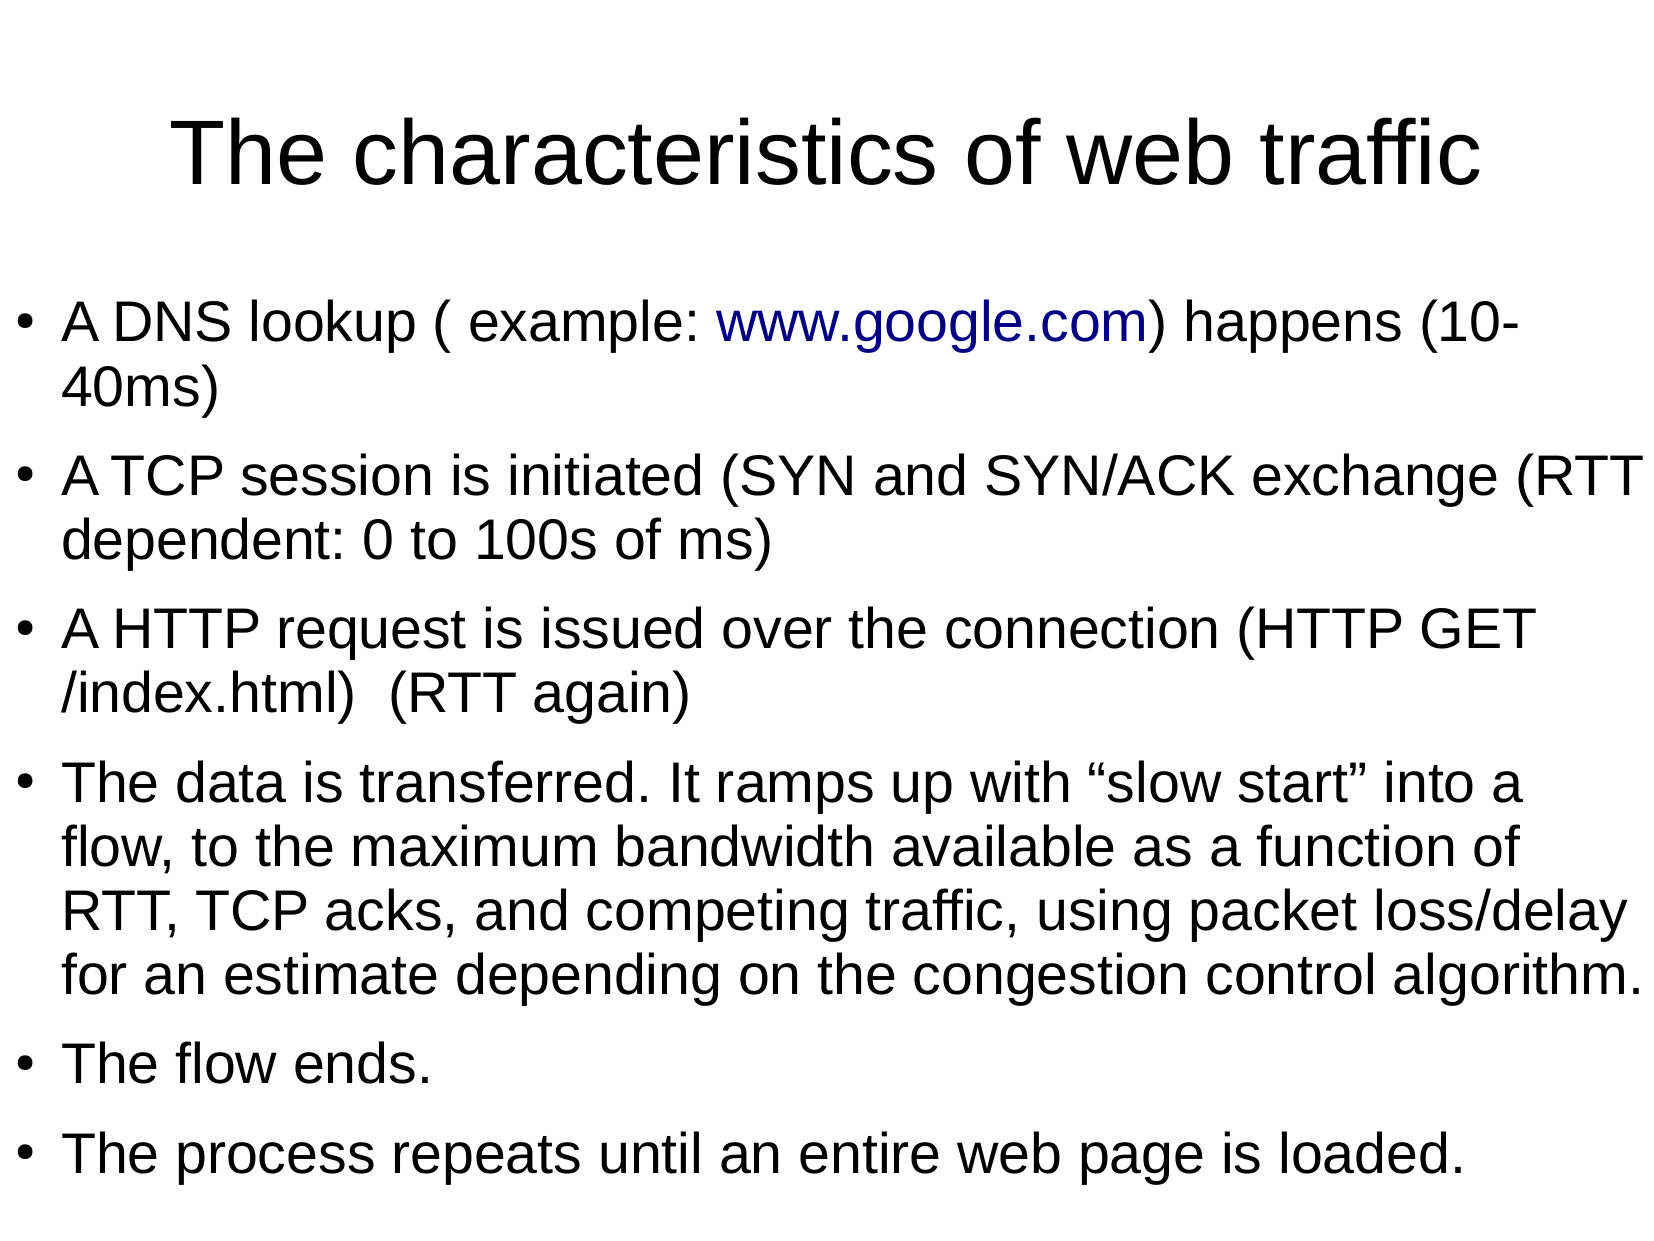

# The characteristics of web traffic
A DNS lookup ( example: www.google.com) happens (10-40ms)
A TCP session is initiated (SYN and SYN/ACK exchange (RTT dependent: 0 to 100s of ms)
A HTTP request is issued over the connection (HTTP GET /index.html) (RTT again)
The data is transferred. It ramps up with “slow start” into a flow, to the maximum bandwidth available as a function of RTT, TCP acks, and competing traffic, using packet loss/delay for an estimate depending on the congestion control algorithm.
The flow ends.
The process repeats until an entire web page is loaded.